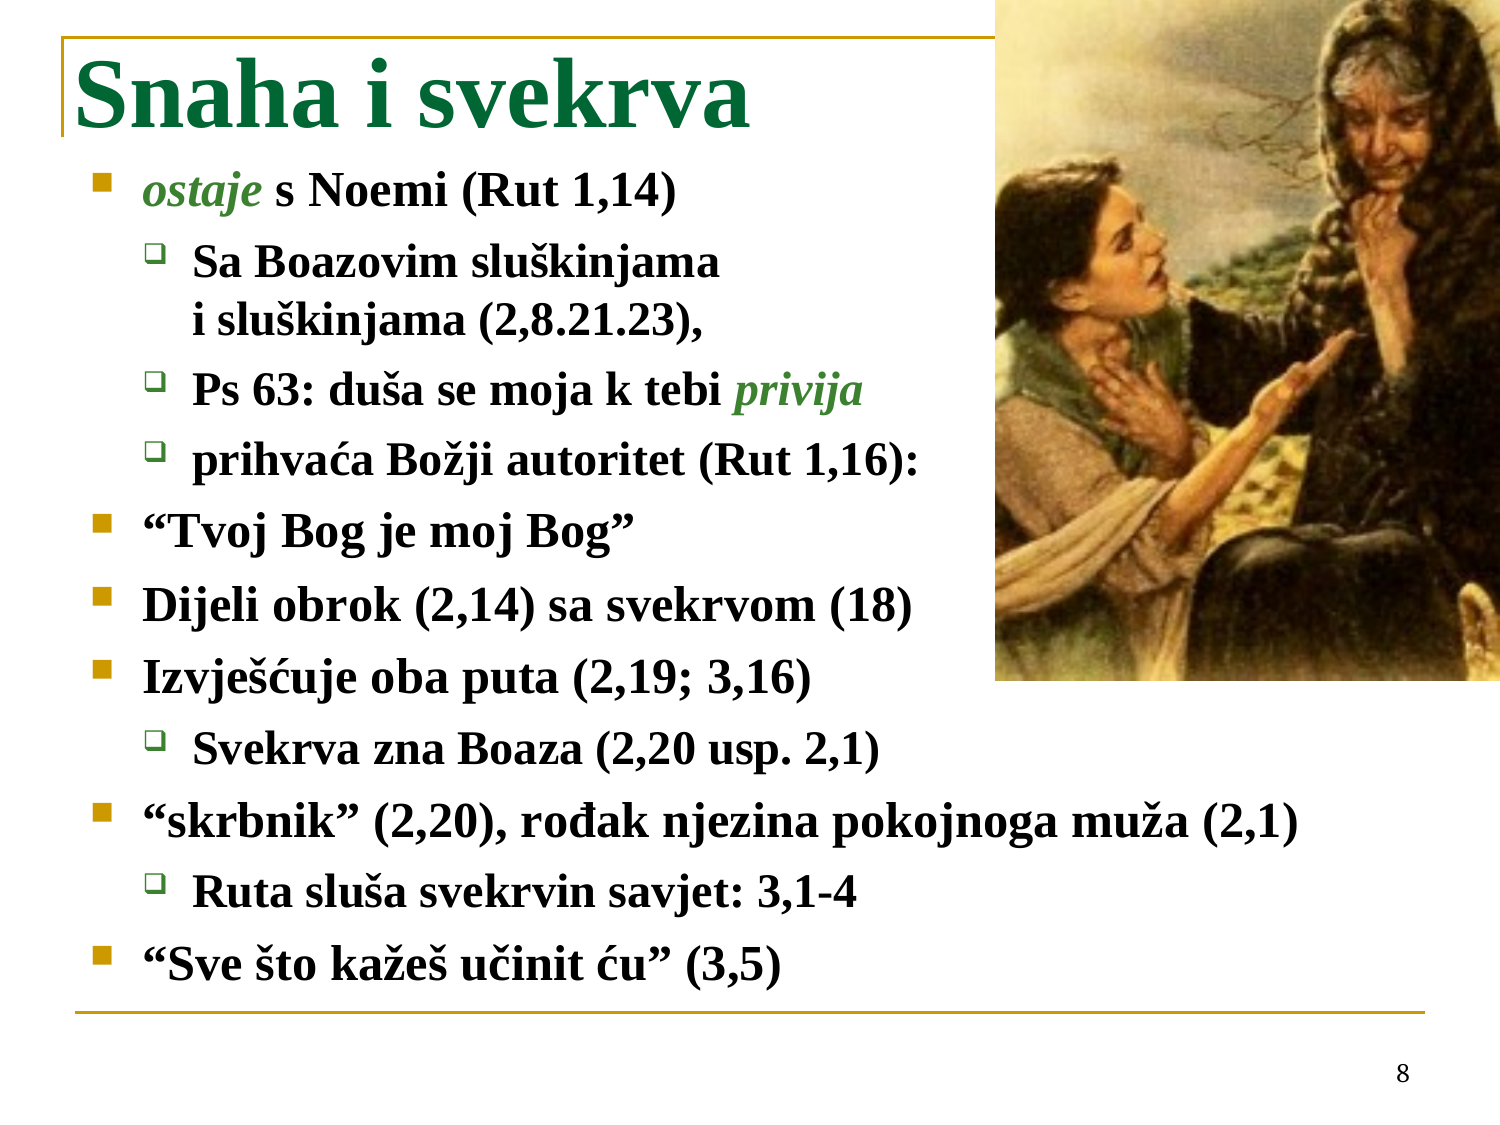

# Snaha i svekrva
ostaje s Noemi (Rut 1,14)
Sa Boazovim sluškinjama
i sluškinjama (2,8.21.23),
Ps 63: duša se moja k tebi privija
prihvaća Božji autoritet (Rut 1,16):
“Tvoj Bog je moj Bog”
Dijeli obrok (2,14) sa svekrvom (18)
Izvješćuje oba puta (2,19; 3,16)
Svekrva zna Boaza (2,20 usp. 2,1)
“skrbnik” (2,20), rođak njezina pokojnoga muža (2,1)
Ruta sluša svekrvin savjet: 3,1-4
“Sve što kažeš učinit ću” (3,5)
8